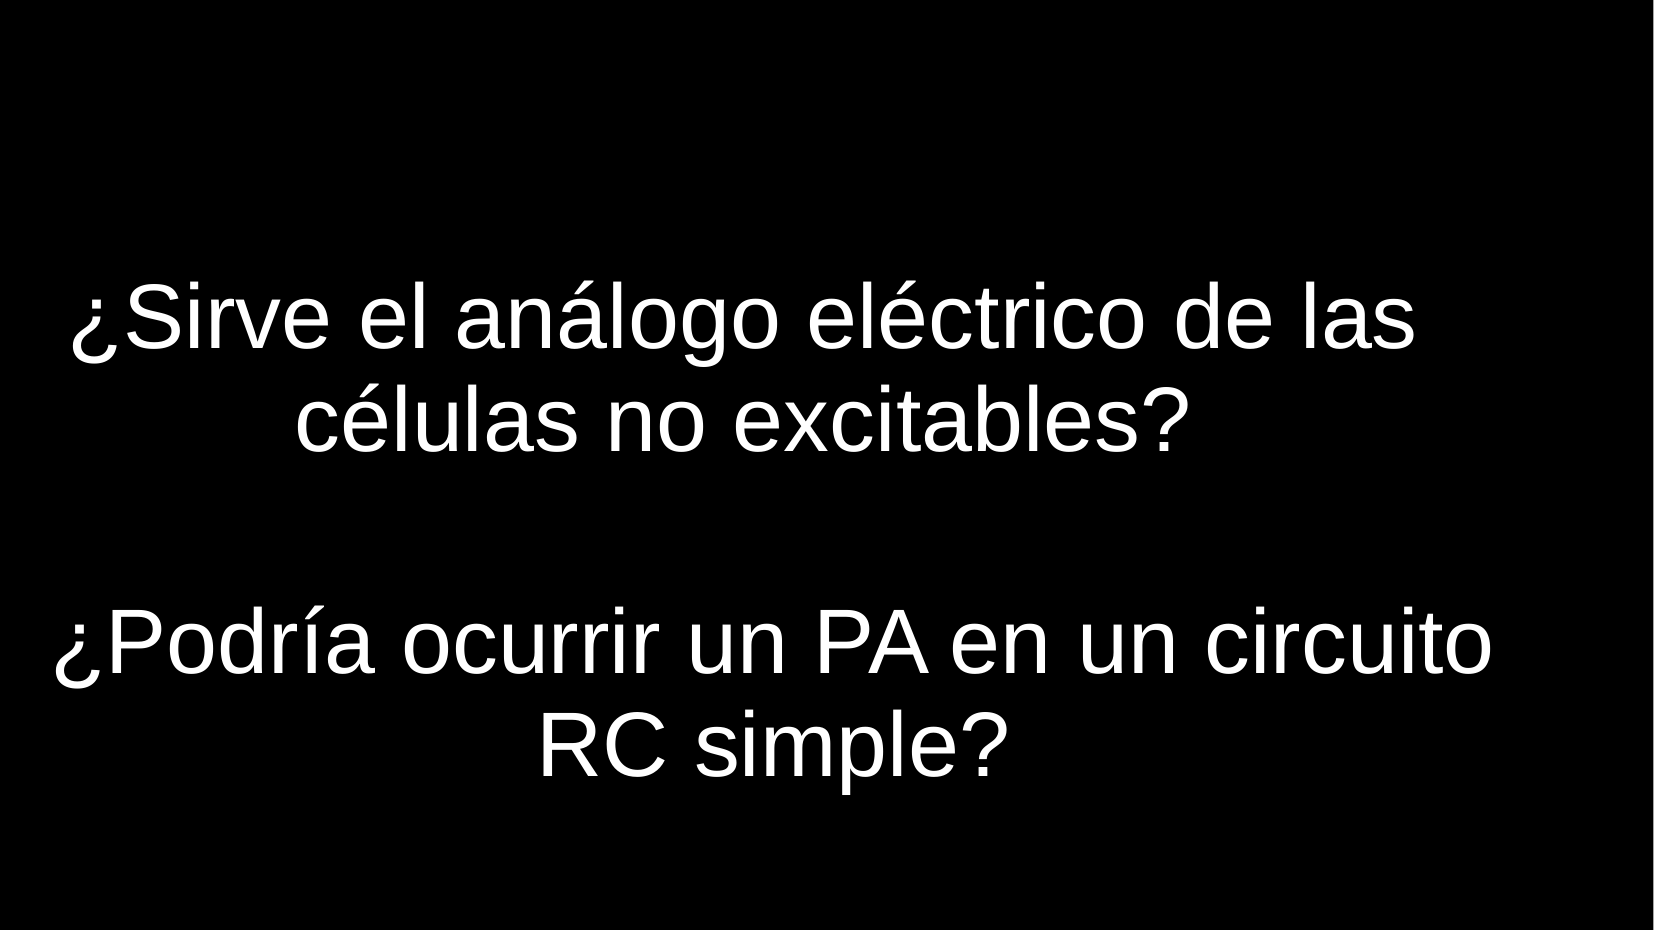

# ¿Sirve el análogo eléctrico de las células no excitables?
¿Podría ocurrir un PA en un circuito RC simple?